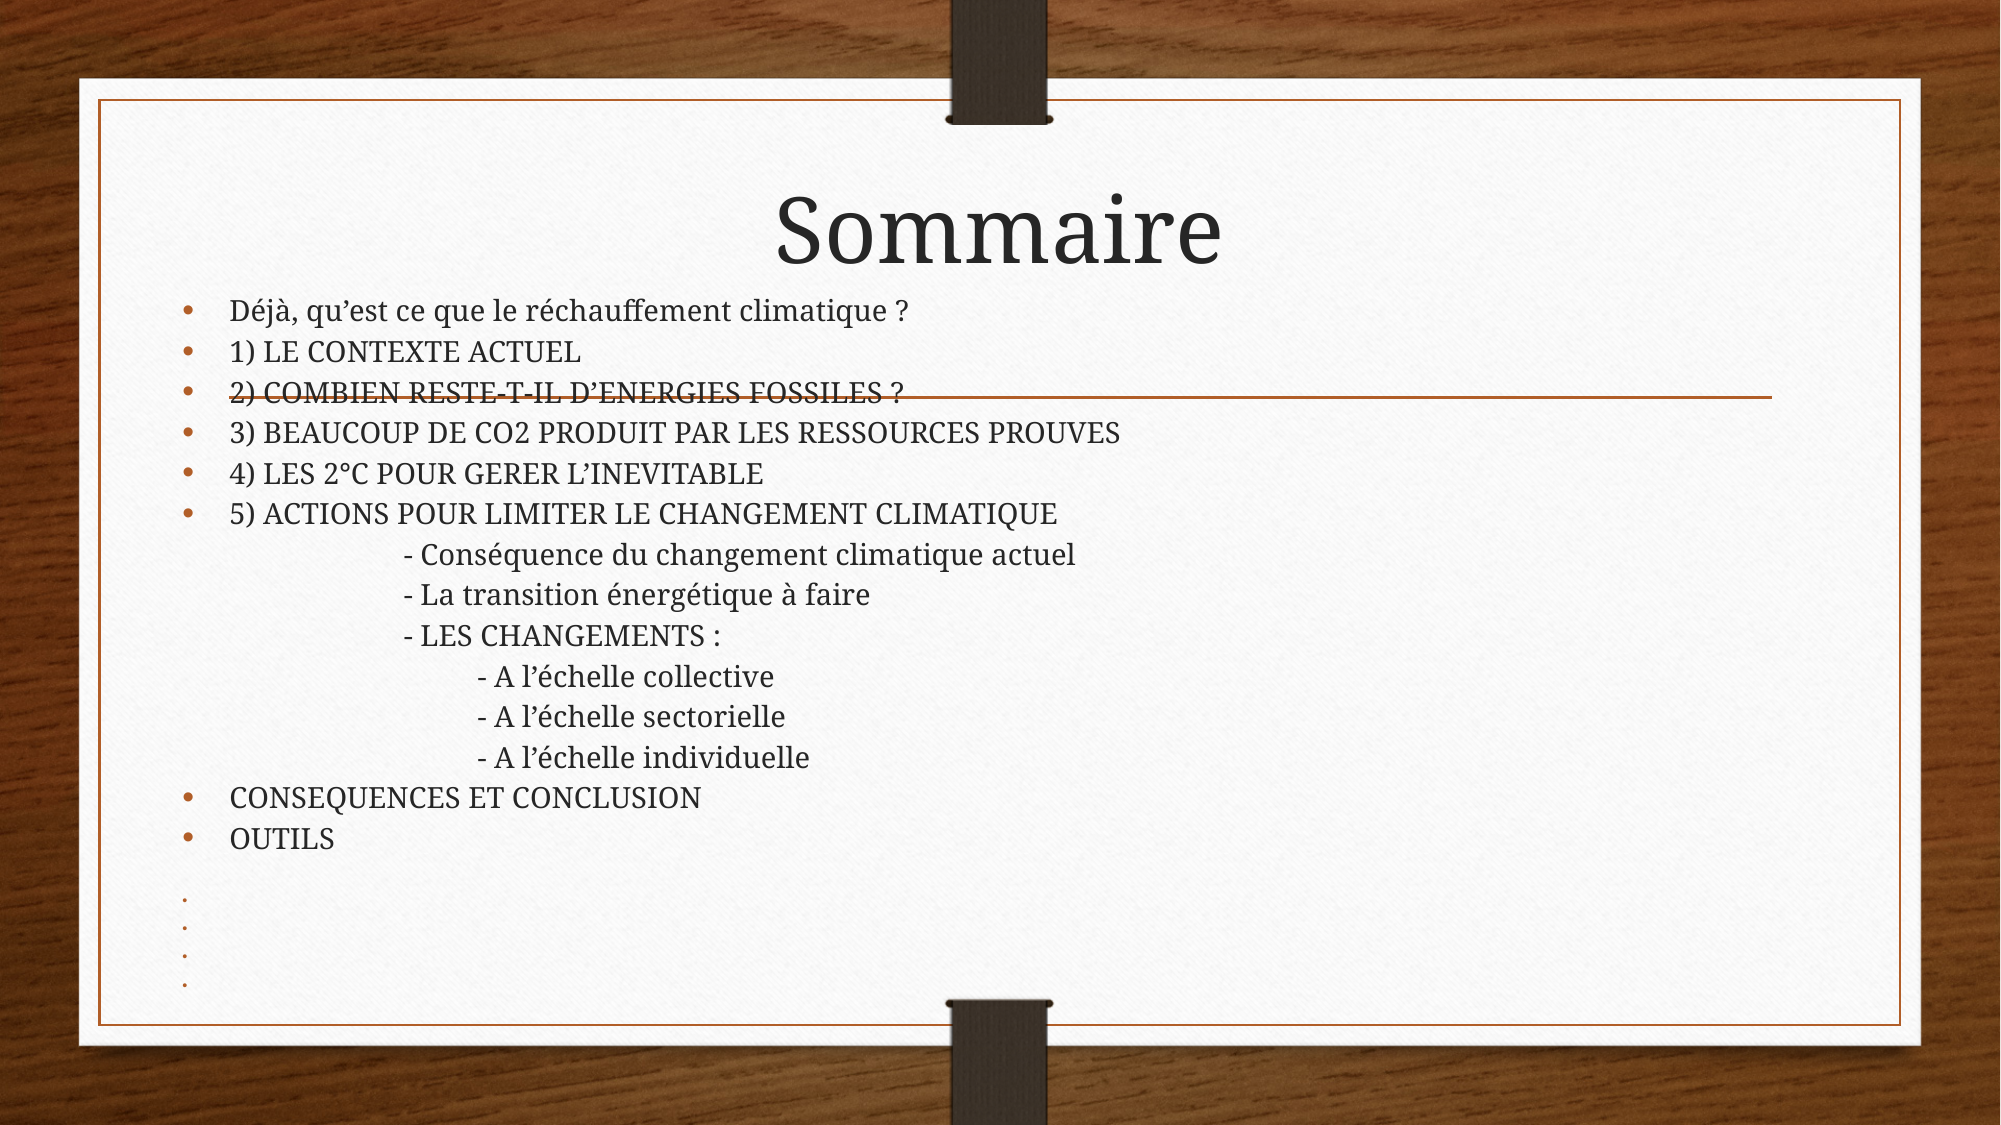

# Sommaire
Déjà, qu’est ce que le réchauffement climatique ?
1) LE CONTEXTE ACTUEL
2) COMBIEN RESTE-T-IL D’ENERGIES FOSSILES ?
3) BEAUCOUP DE CO2 PRODUIT PAR LES RESSOURCES PROUVES
4) LES 2°C POUR GERER L’INEVITABLE
5) ACTIONS POUR LIMITER LE CHANGEMENT CLIMATIQUE
			- Conséquence du changement climatique actuel
			- La transition énergétique à faire
			- LES CHANGEMENTS :
				- A l’échelle collective
				- A l’échelle sectorielle
				- A l’échelle individuelle
CONSEQUENCES ET CONCLUSION
OUTILS